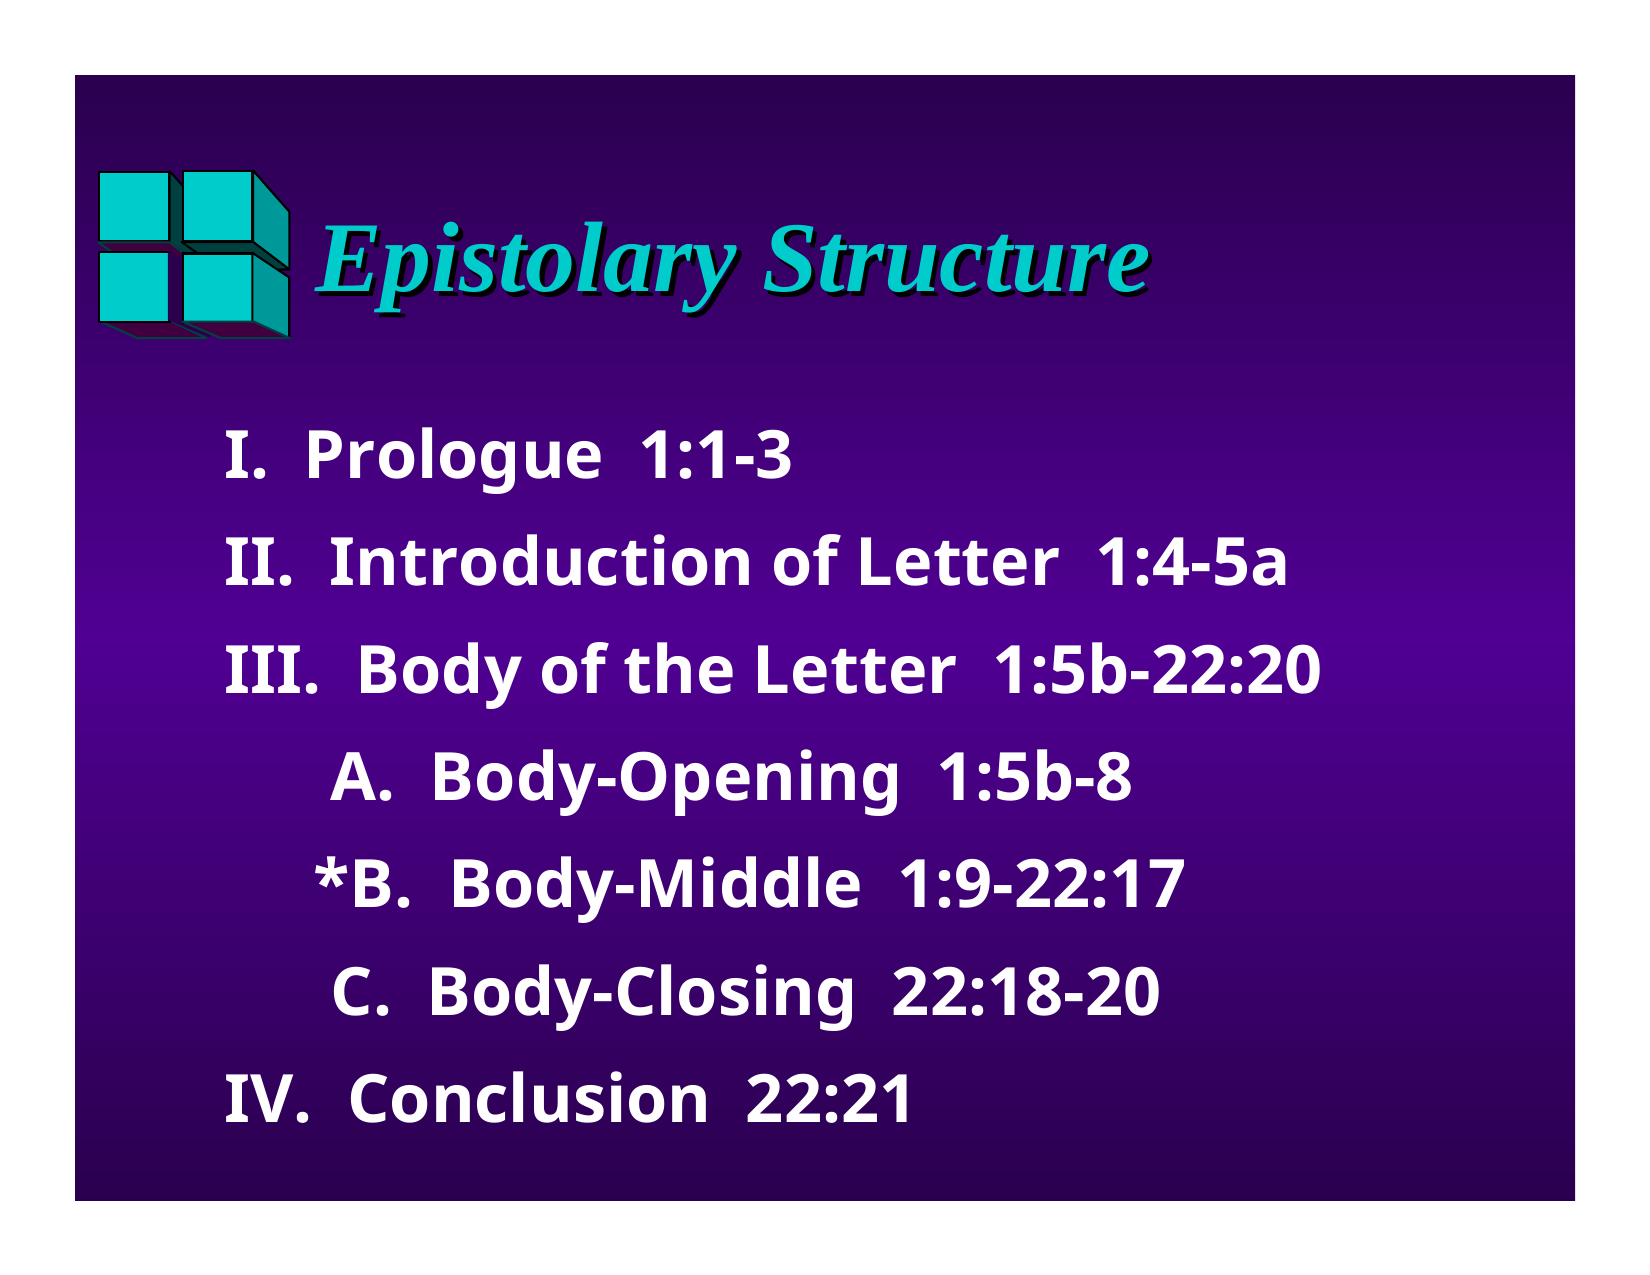

# Epistolary Structure
I. Prologue 1:1-3
II. Introduction of Letter 1:4-5a
III. Body of the Letter 1:5b-22:20
 A. Body-Opening 1:5b-8
 *B. Body-Middle 1:9-22:17
 C. Body-Closing 22:18-20
IV. Conclusion 22:21